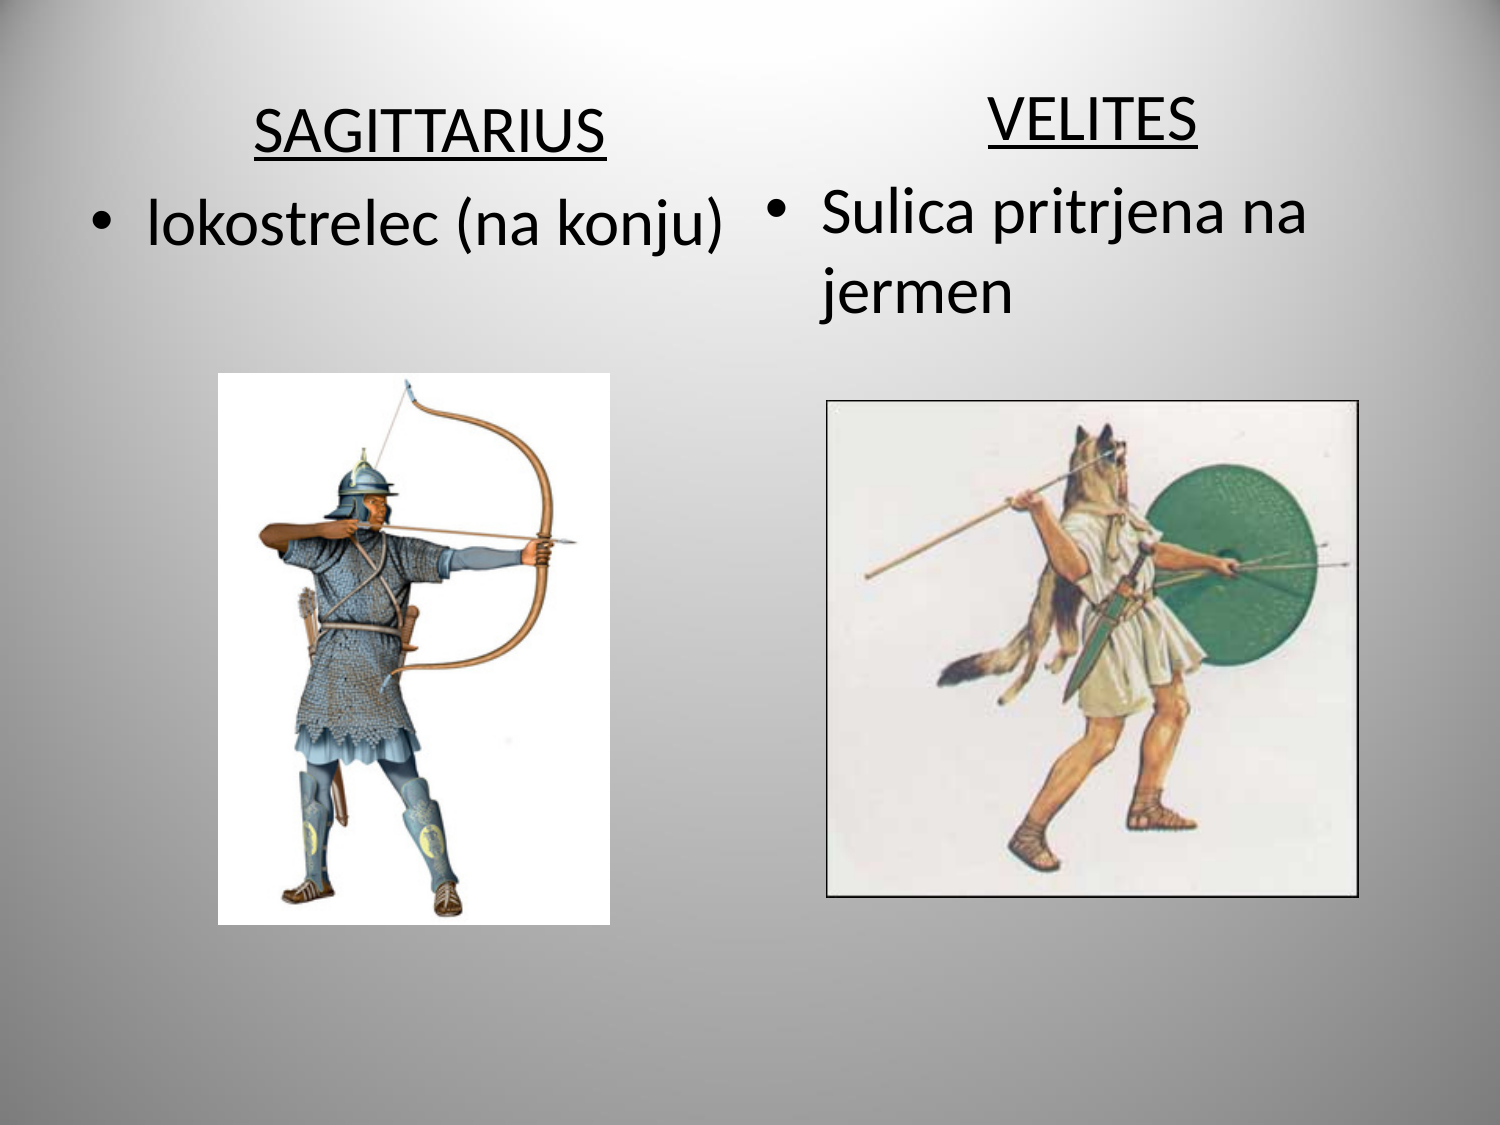

VELITES
Sulica pritrjena na jermen
# SAGITTARIUS
lokostrelec (na konju)